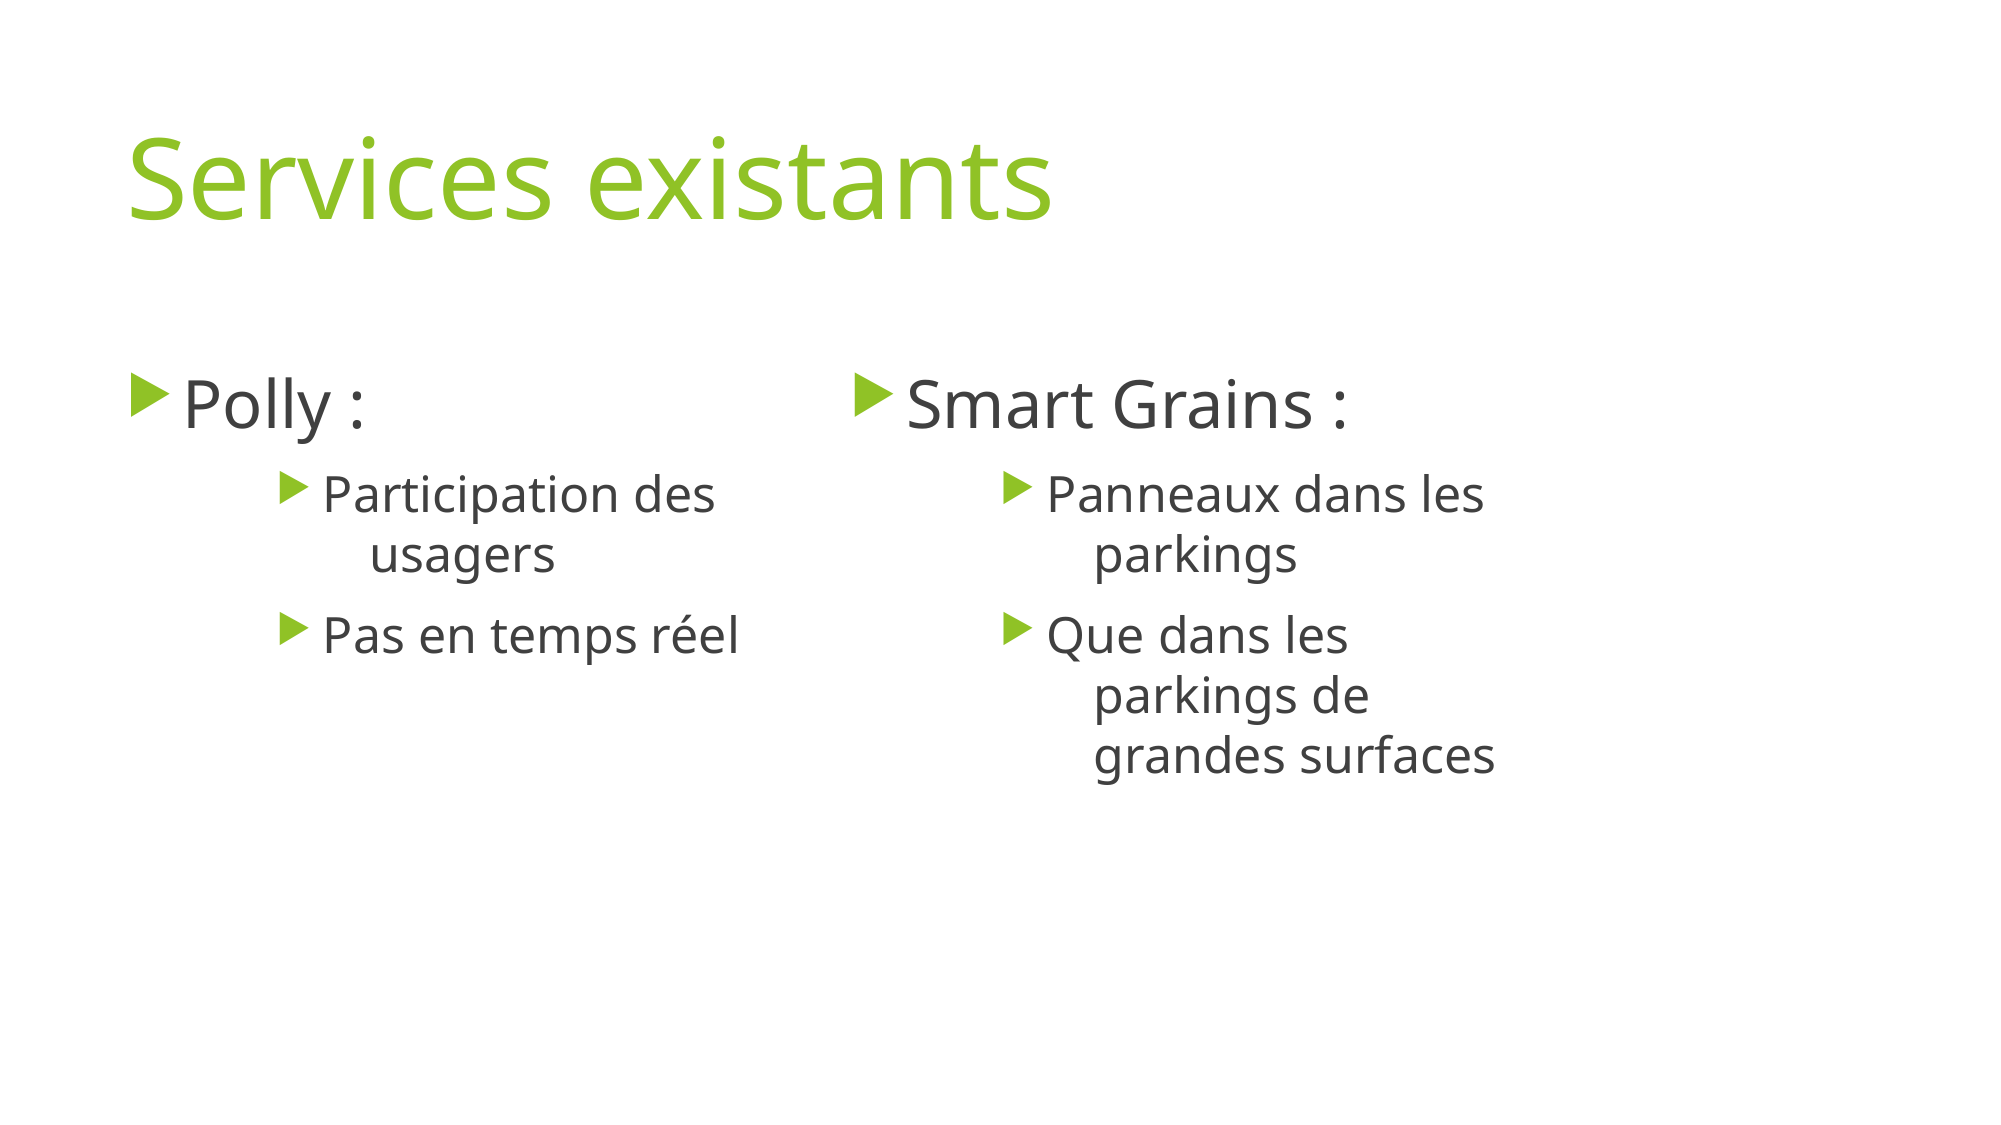

# Services existants
Polly :
Participation des usagers
Pas en temps réel
Smart Grains :
Panneaux dans les parkings
Que dans les parkings de grandes surfaces